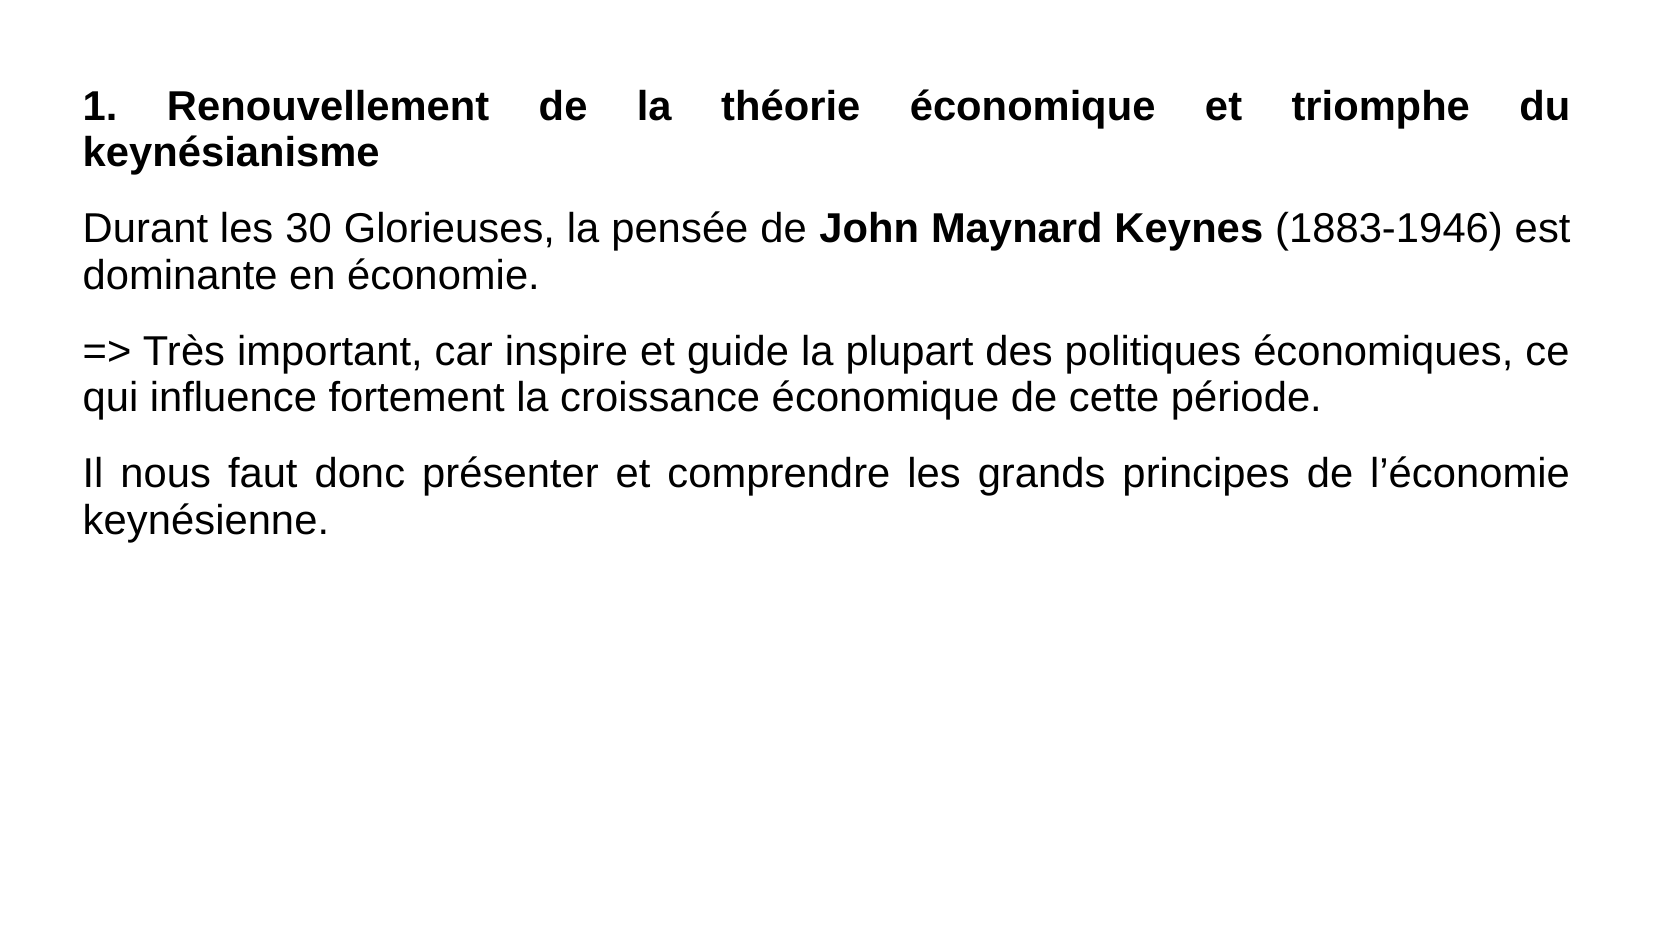

# 1. Renouvellement de la théorie économique et triomphe du keynésianisme
Durant les 30 Glorieuses, la pensée de John Maynard Keynes (1883-1946) est dominante en économie.
=> Très important, car inspire et guide la plupart des politiques économiques, ce qui influence fortement la croissance économique de cette période.
Il nous faut donc présenter et comprendre les grands principes de l’économie keynésienne.